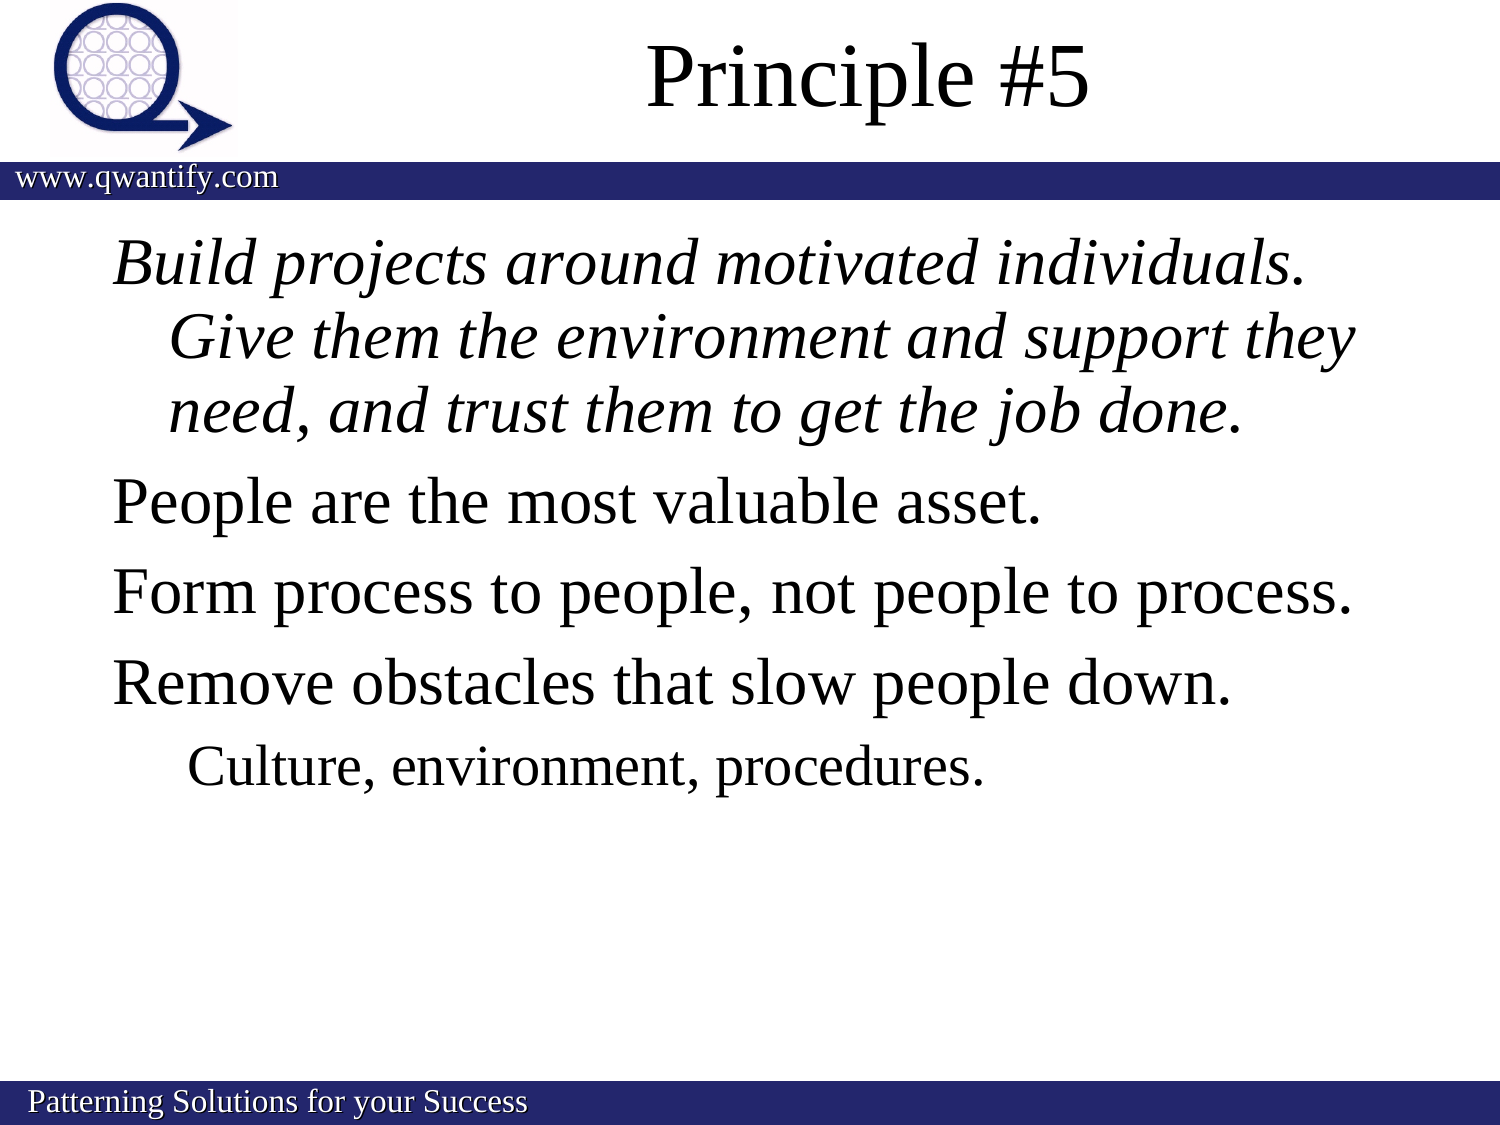

# Principle #5
Build projects around motivated individuals. Give them the environment and support they need, and trust them to get the job done.
People are the most valuable asset.
Form process to people, not people to process.
Remove obstacles that slow people down.
Culture, environment, procedures.